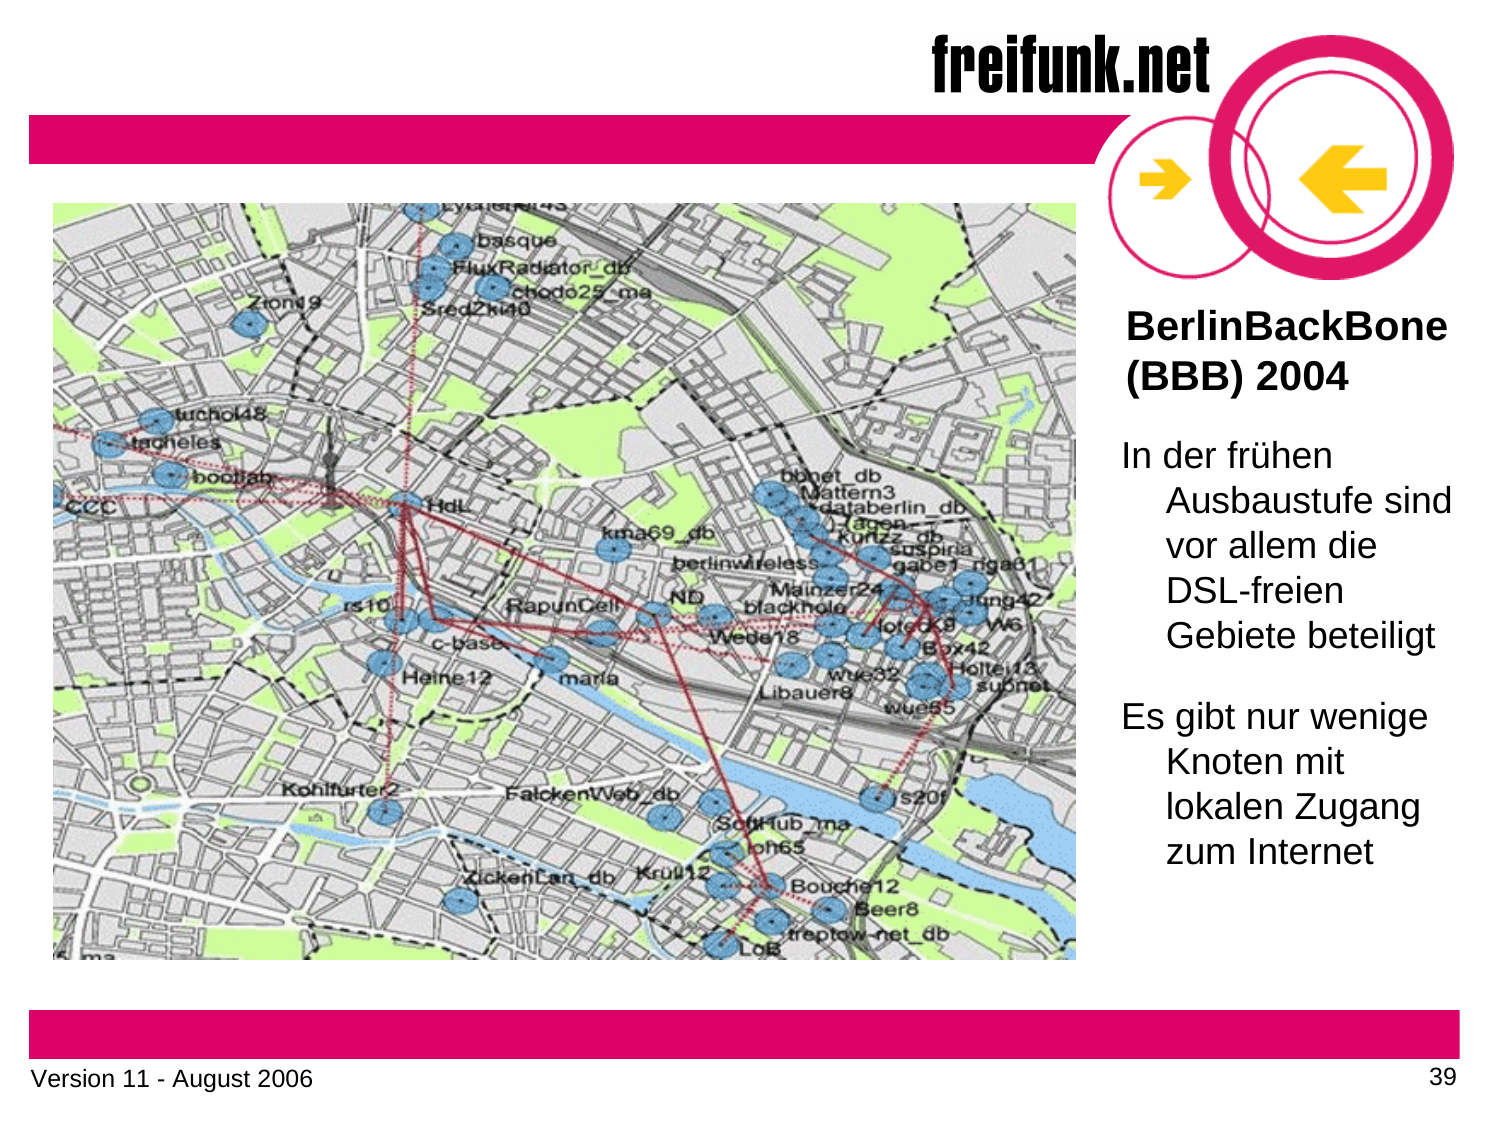

BerlinBackBone (BBB) 2004
In der frühen Ausbaustufe sind vor allem die DSL-freien Gebiete beteiligt
Es gibt nur wenige Knoten mit lokalen Zugang zum Internet
39
Version 11 - August 2006